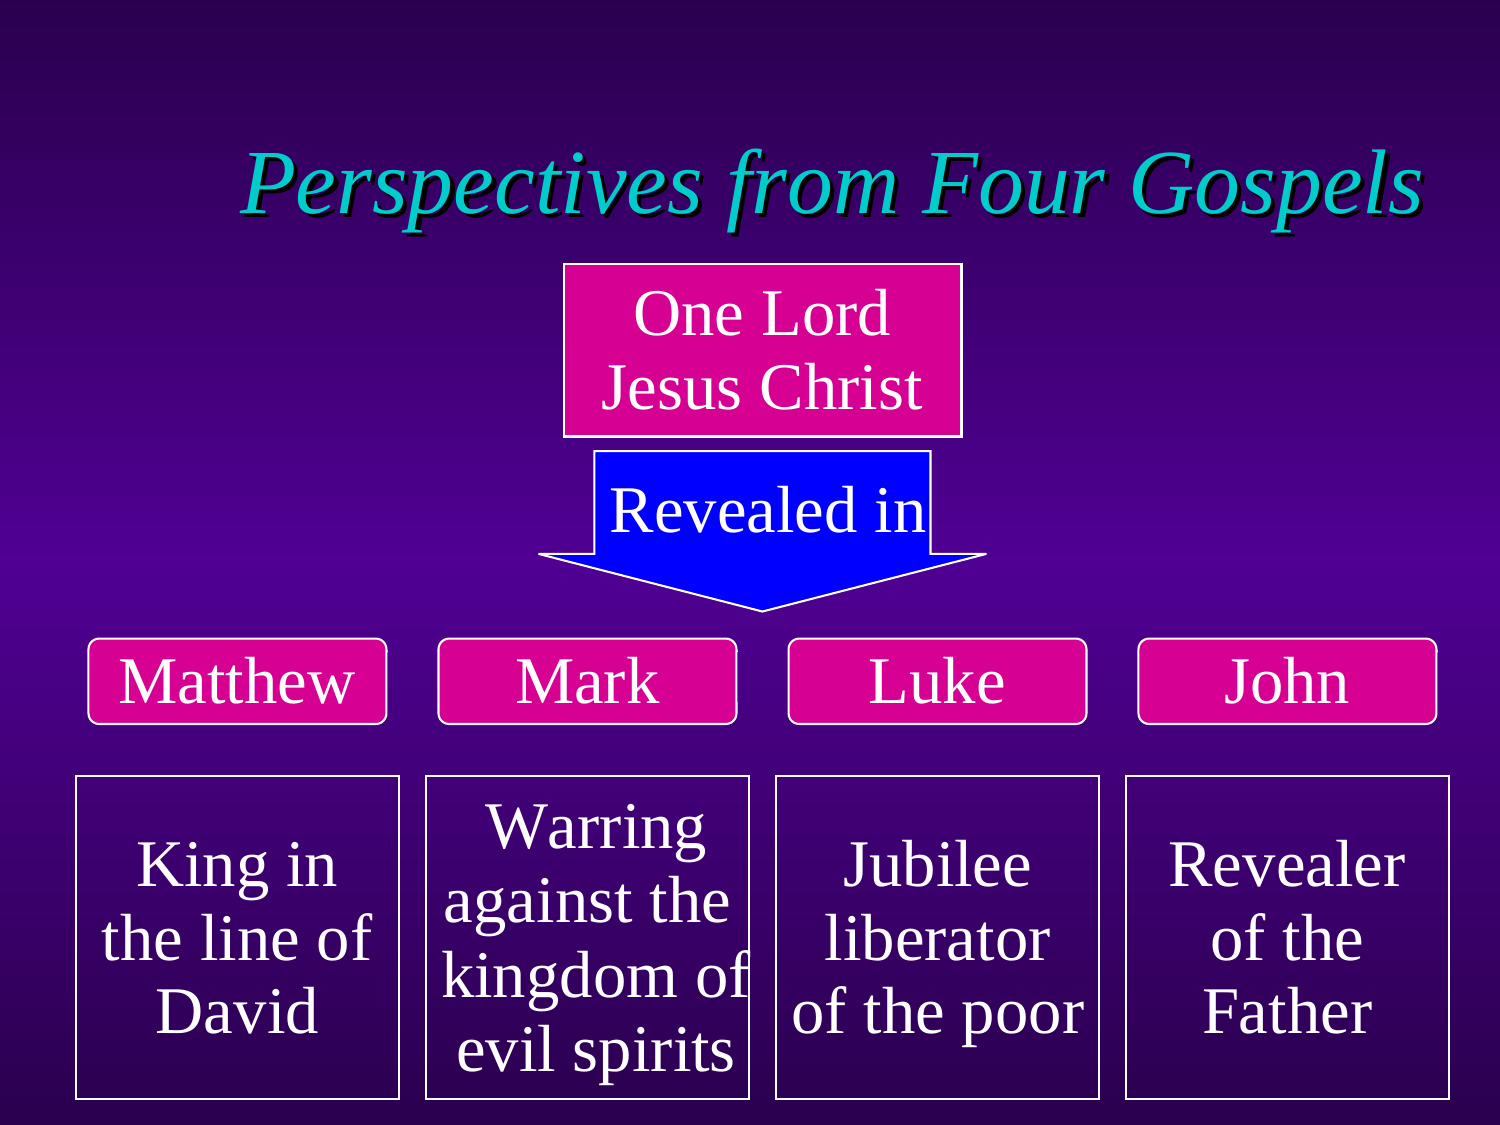

# Perspectives from Four Gospels
One Lord
Jesus Christ
Revealed in
Matthew
Mark
Luke
John
King in
the line of
David
Warring
against the
kingdom of
evil spirits
Jubilee
liberator
of the poor
Revealer
of the
Father